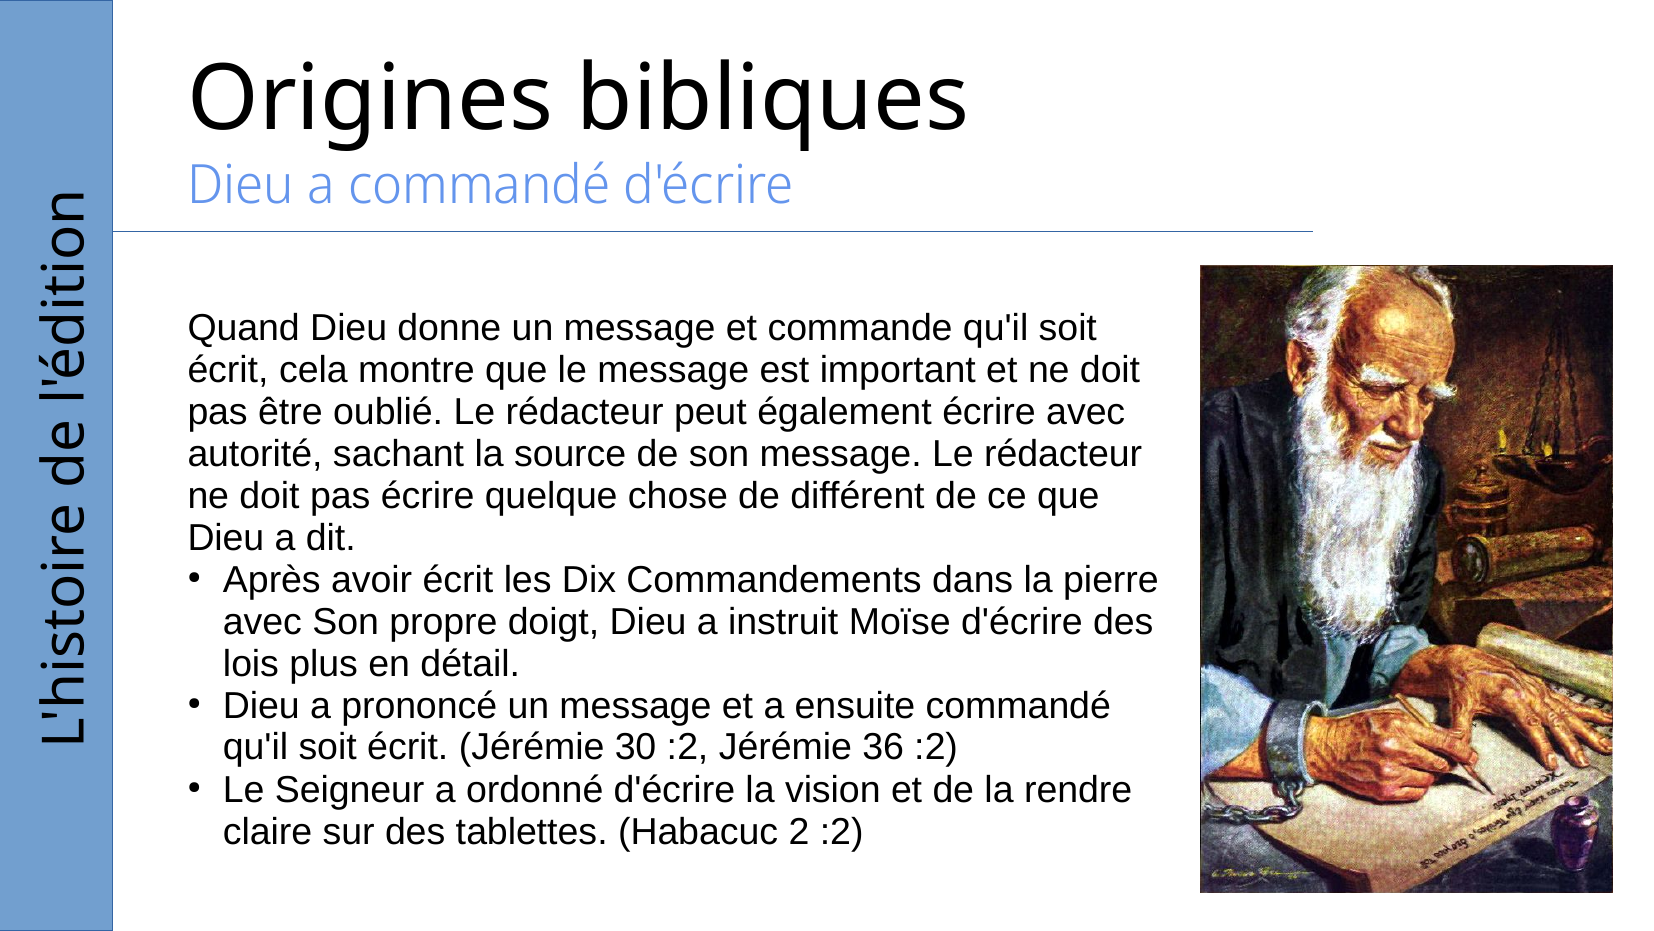

# Origines bibliques
Dieu a commandé d'écrire
Quand Dieu donne un message et commande qu'il soit écrit, cela montre que le message est important et ne doit pas être oublié. Le rédacteur peut également écrire avec autorité, sachant la source de son message. Le rédacteur ne doit pas écrire quelque chose de différent de ce que Dieu a dit.
Après avoir écrit les Dix Commandements dans la pierre avec Son propre doigt, Dieu a instruit Moïse d'écrire des lois plus en détail.
Dieu a prononcé un message et a ensuite commandé qu'il soit écrit. (Jérémie 30 :2, Jérémie 36 :2)
Le Seigneur a ordonné d'écrire la vision et de la rendre claire sur des tablettes. (Habacuc 2 :2)
L'histoire de l'édition